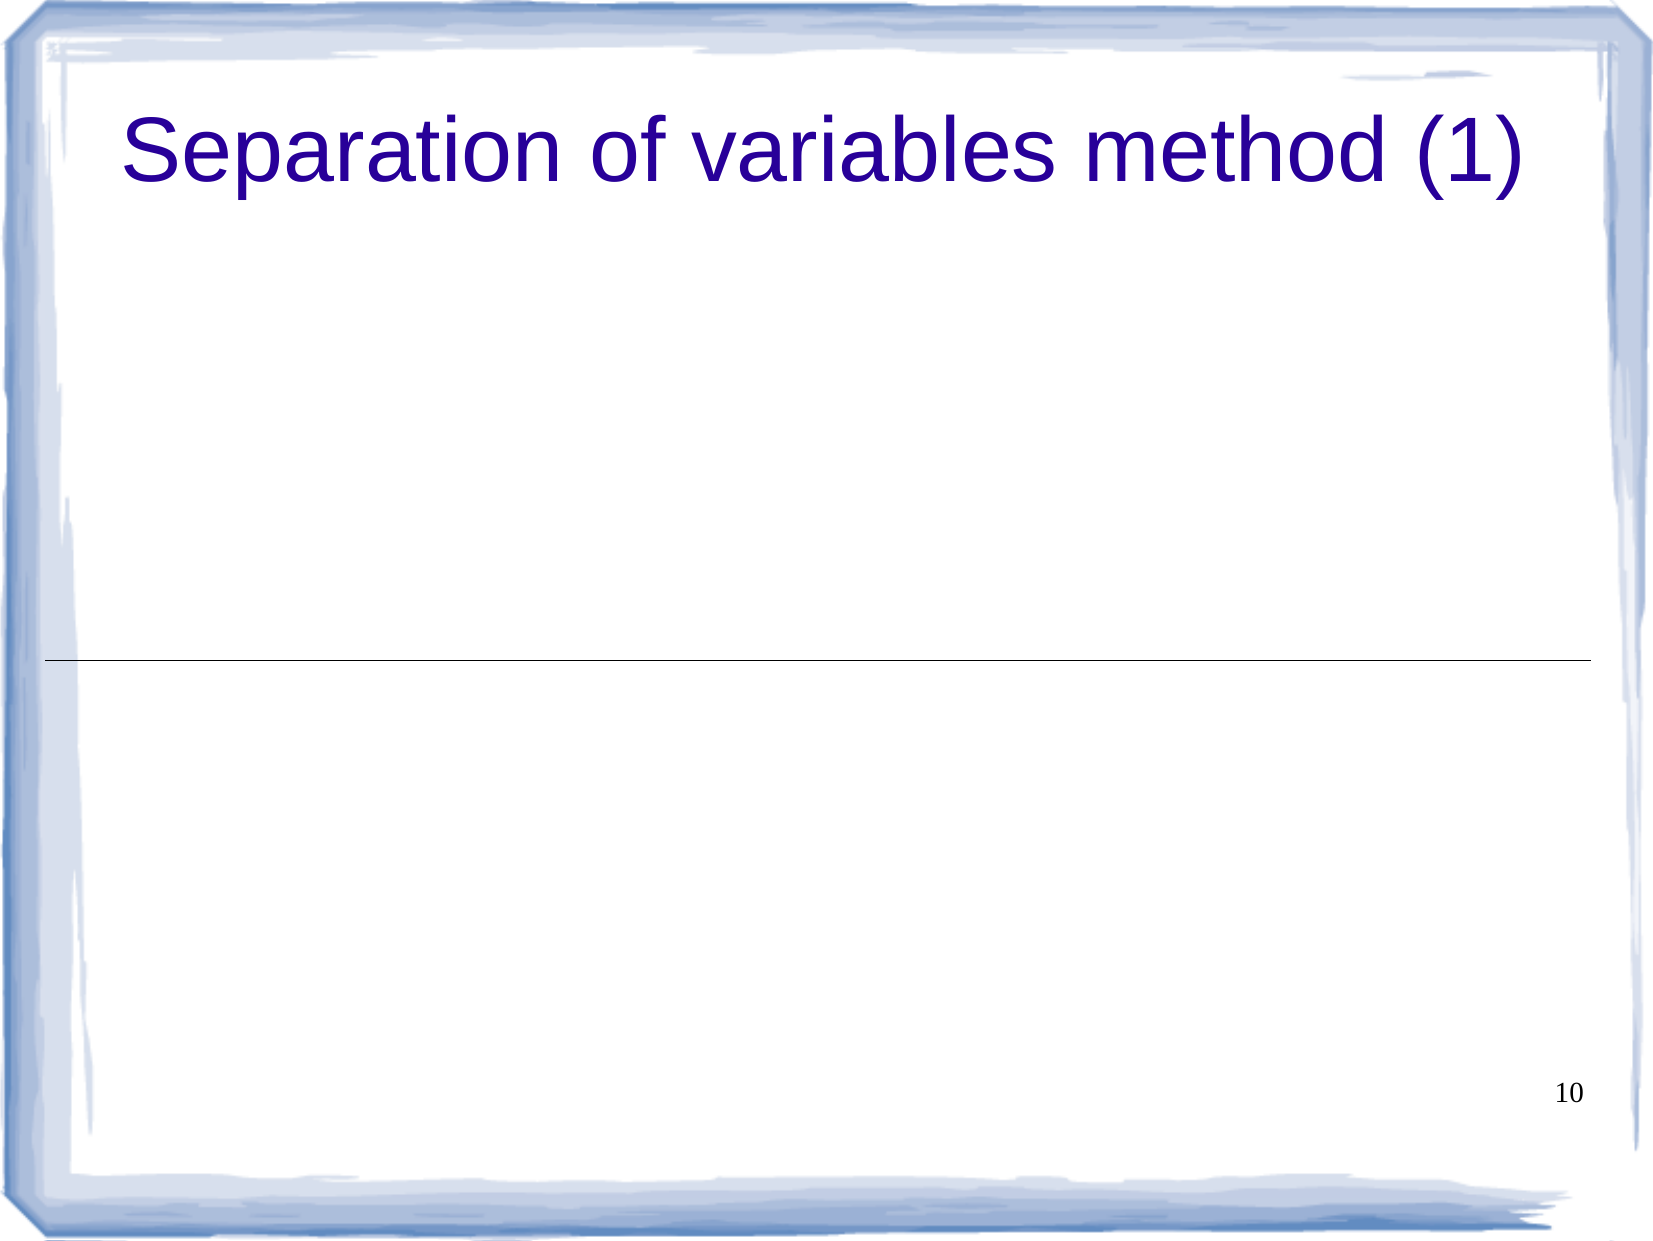

# Separation of variables method (1)
10